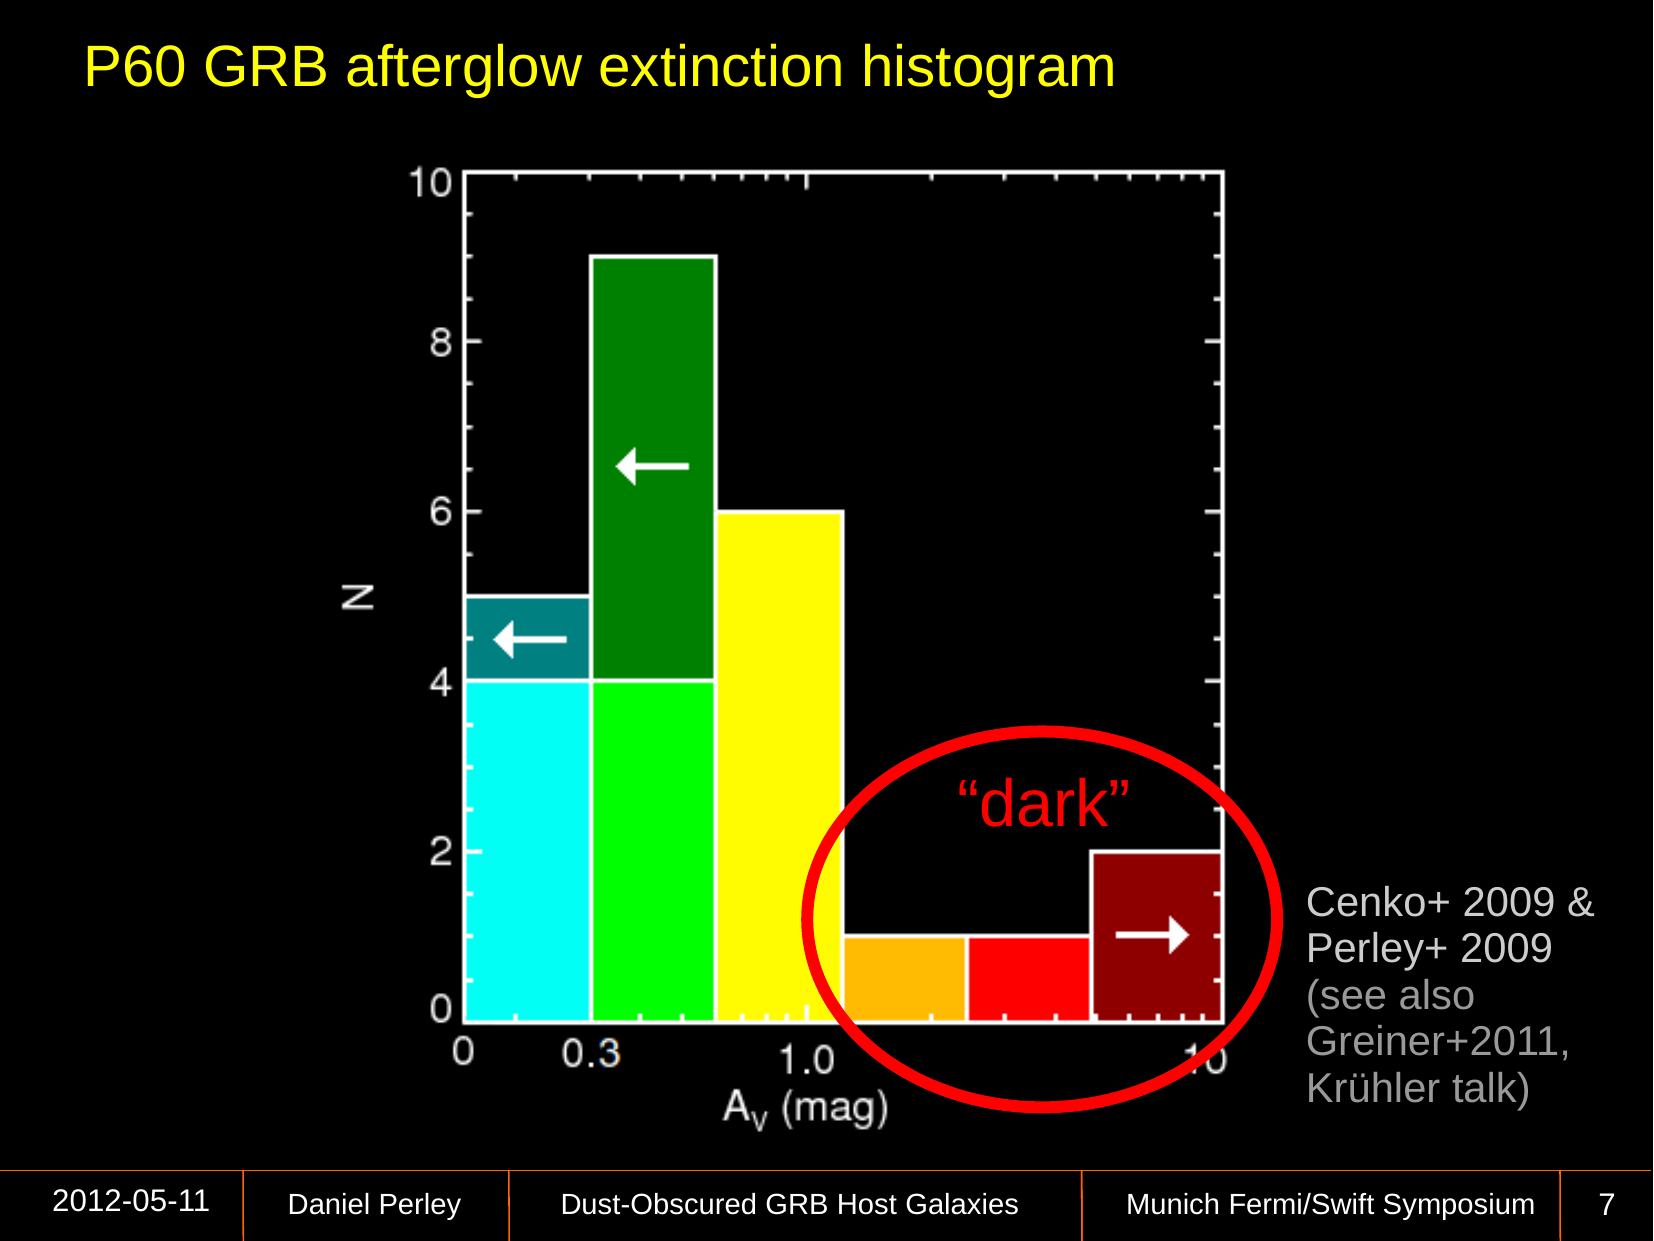

# P60 GRB afterglow extinction histogram
“dark”
Cenko+ 2009 &
Perley+ 2009
(see also
Greiner+2011,
Krühler talk)
2012-05-11
7